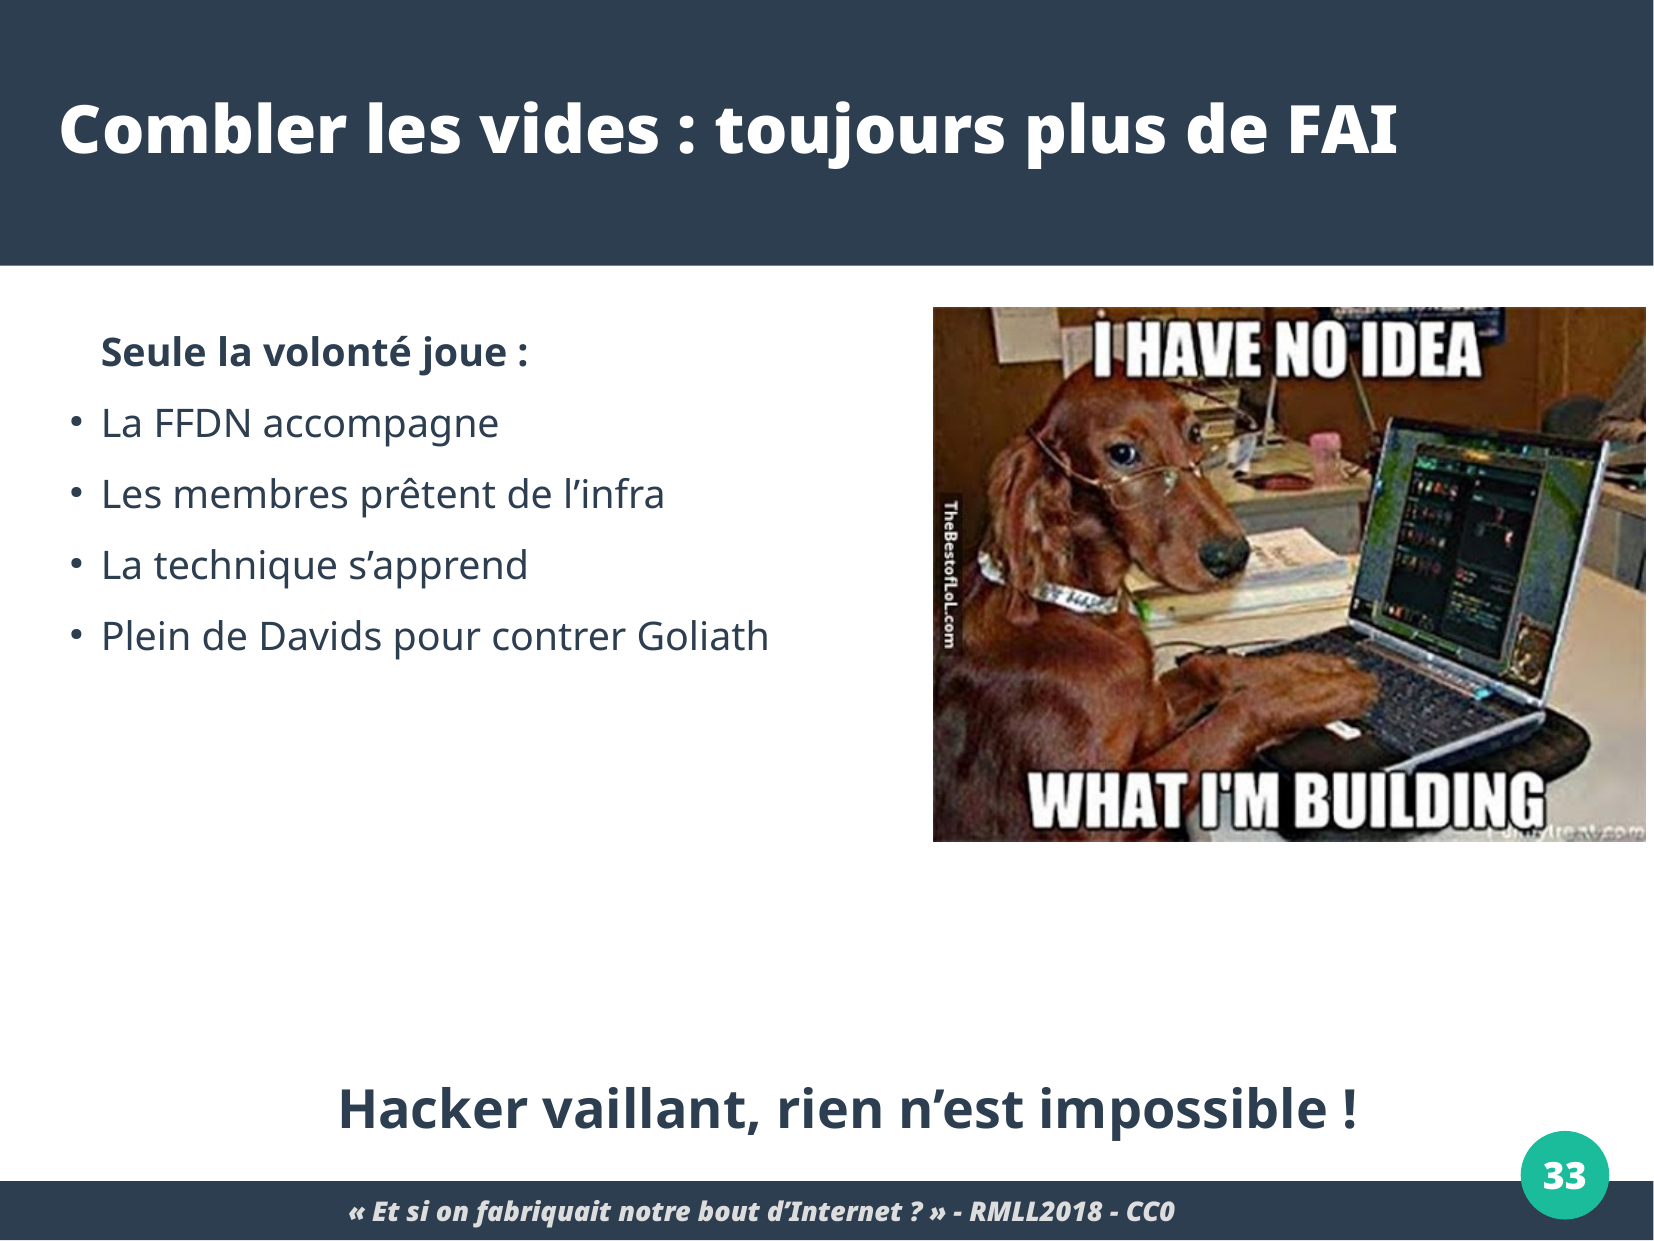

# Combler les vides : toujours plus de FAI
Seule la volonté joue :
La FFDN accompagne
Les membres prêtent de l’infra
La technique s’apprend
Plein de Davids pour contrer Goliath
Hacker vaillant, rien n’est impossible !
33
« Et si on fabriquait notre bout d’Internet ? » - RMLL2018 - CC0